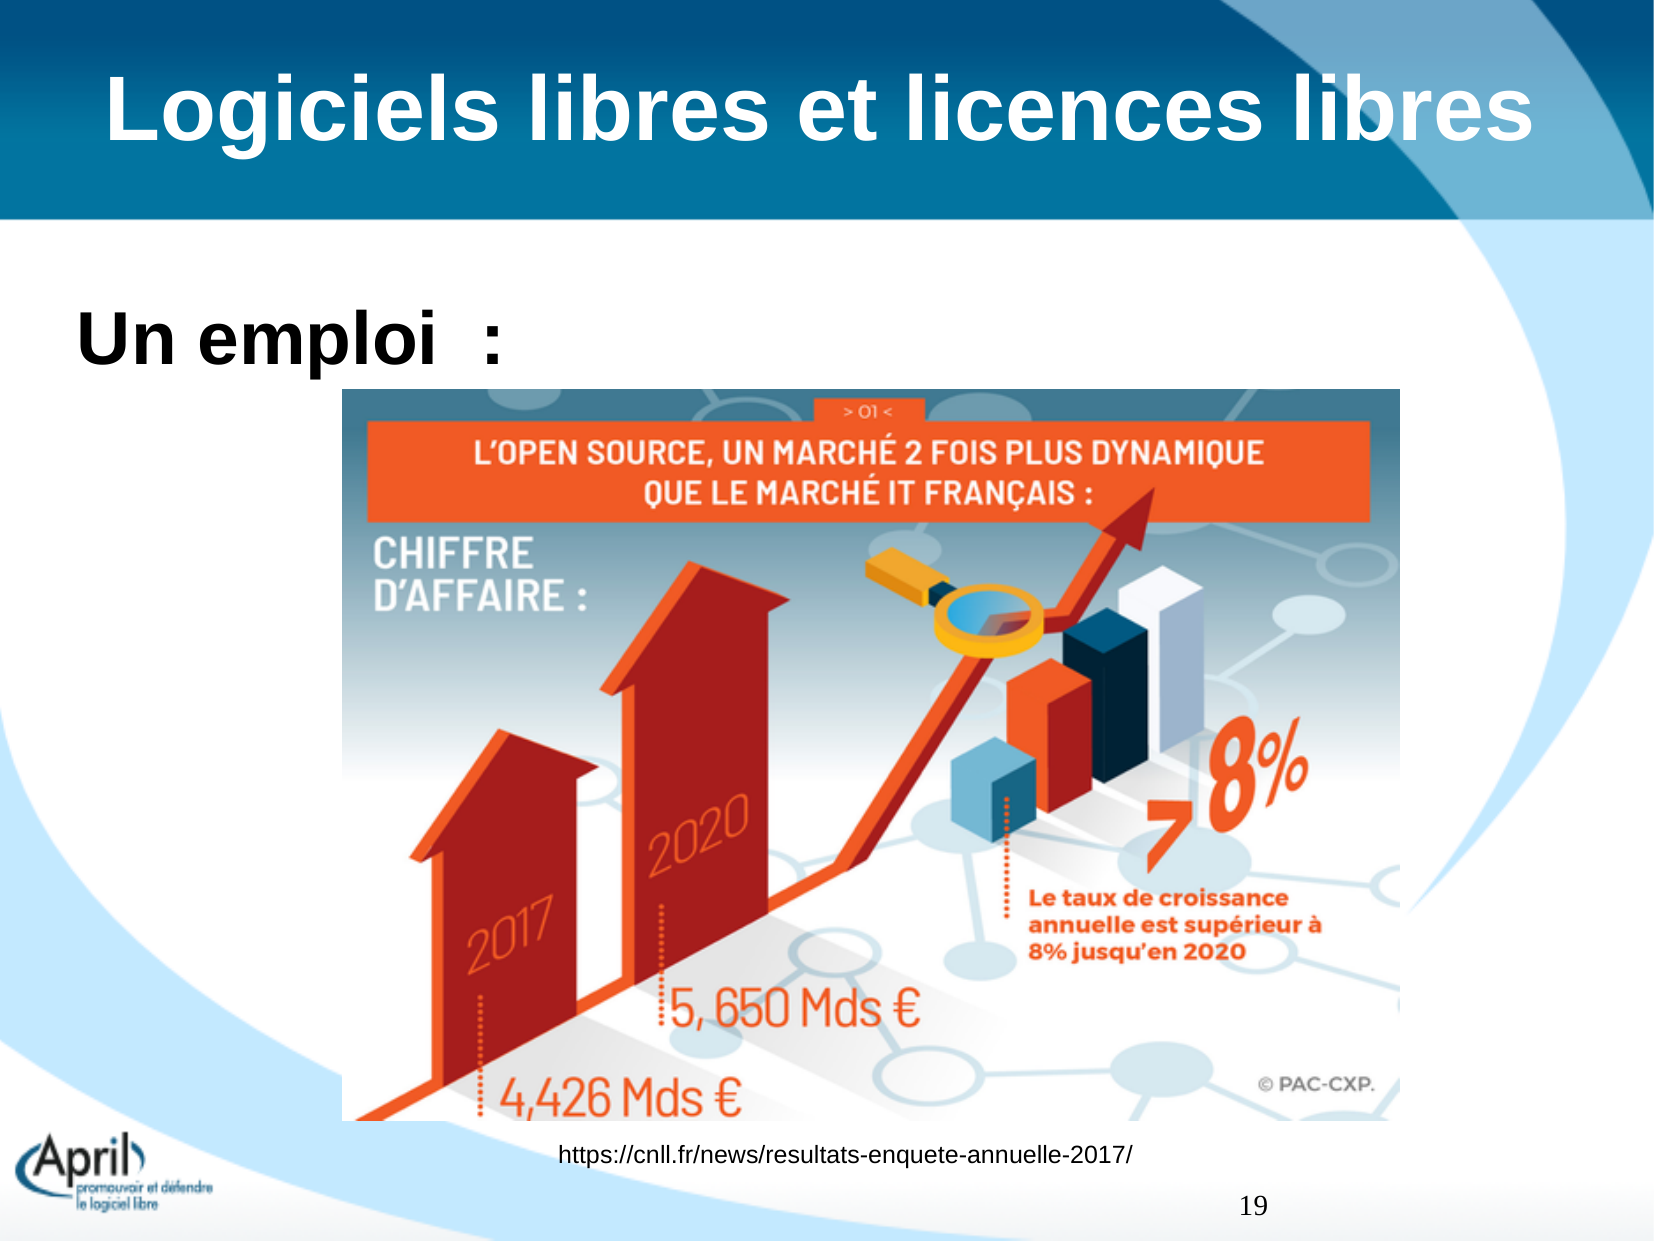

# Logiciels libres et licences libres
Un emploi :
https://cnll.fr/news/resultats-enquete-annuelle-2017/